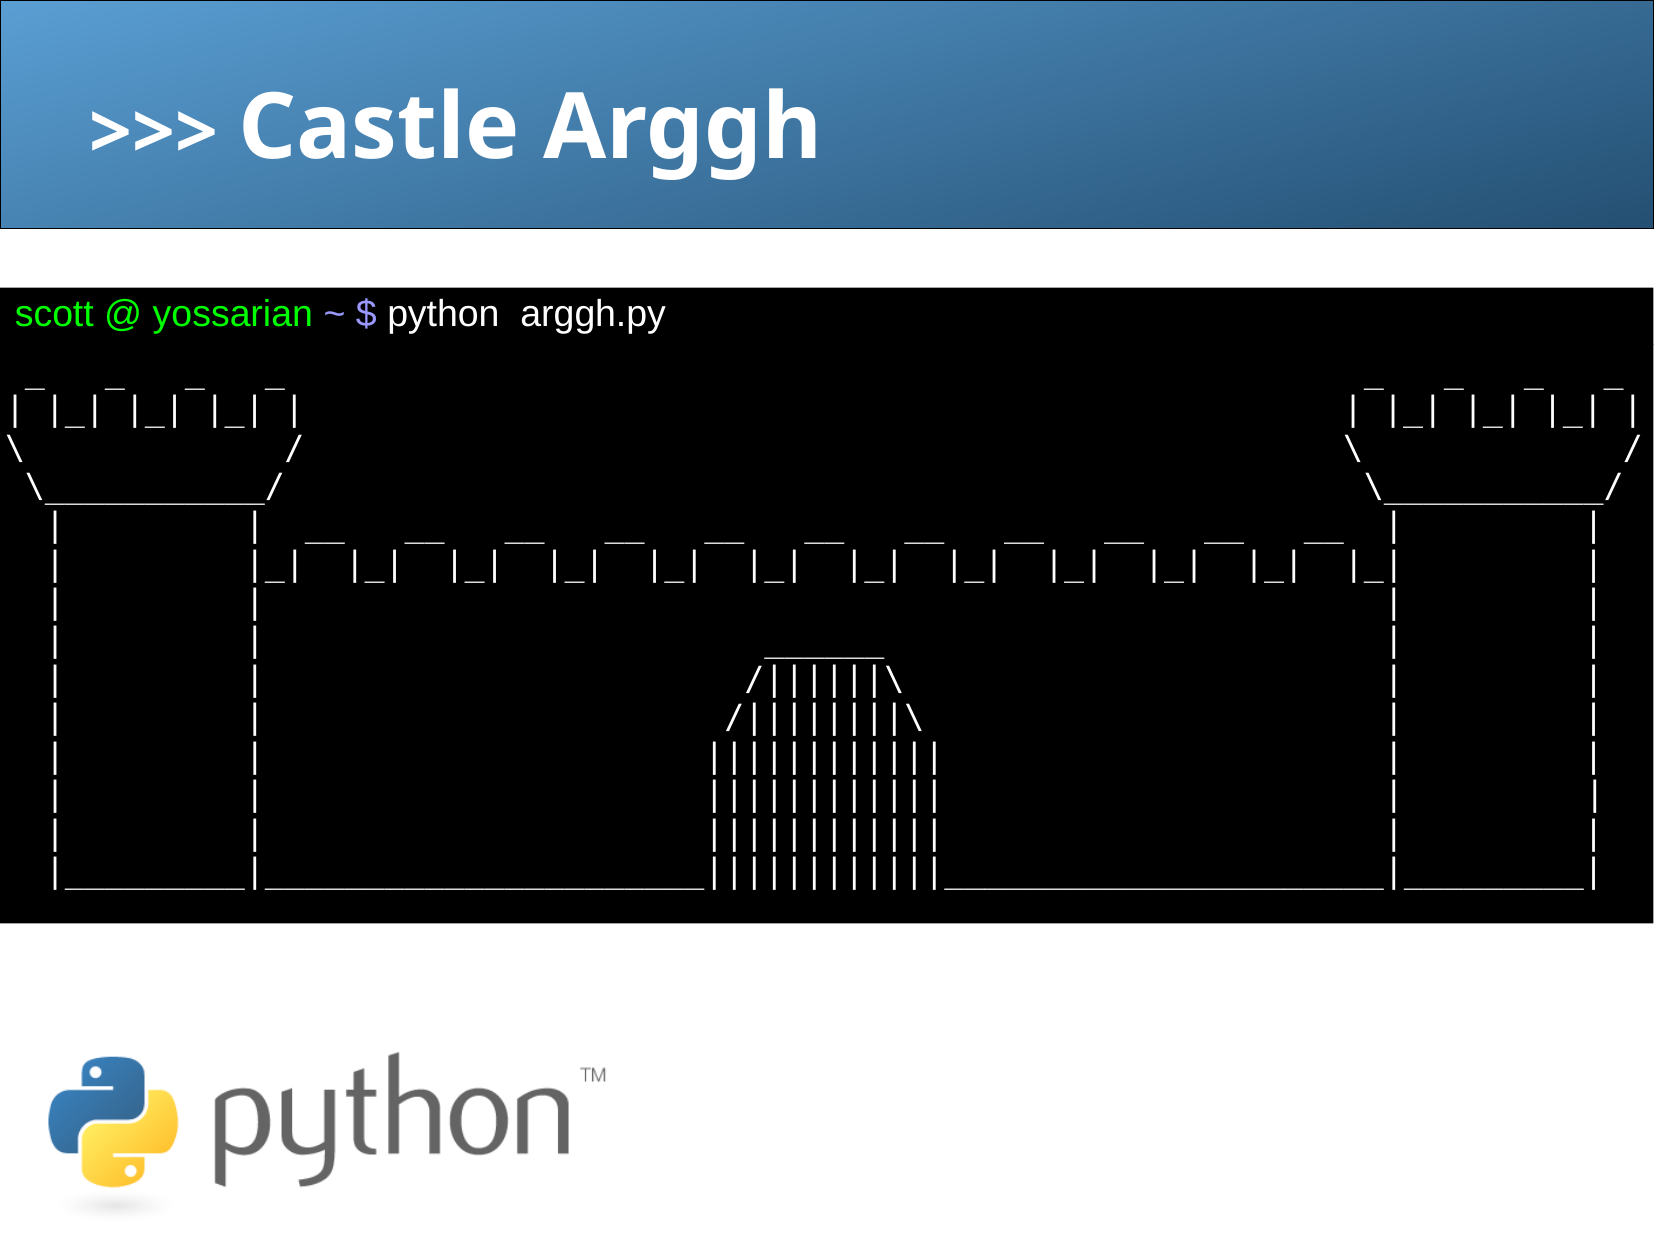

>>> Castle Arggh
scott @ yossarian ~ $ python arggh.py
 _ _ _ _ _ _ _ _
| |_| |_| |_| | | |_| |_| |_| |
\ / \ /
 \___________/ \___________/
 | | __ __ __ __ __ __ __ __ __ __ __ | |
 | |_| |_| |_| |_| |_| |_| |_| |_| |_| |_| |_| |_| |
 | | | |
 | | ______ | |
 | | /||||||\ | |
 | | /||||||||\ | |
 | | |||||||||||| | |
 | | |||||||||||| | |
 | | |||||||||||| | |
 |_________|______________________||||||||||||______________________|_________|